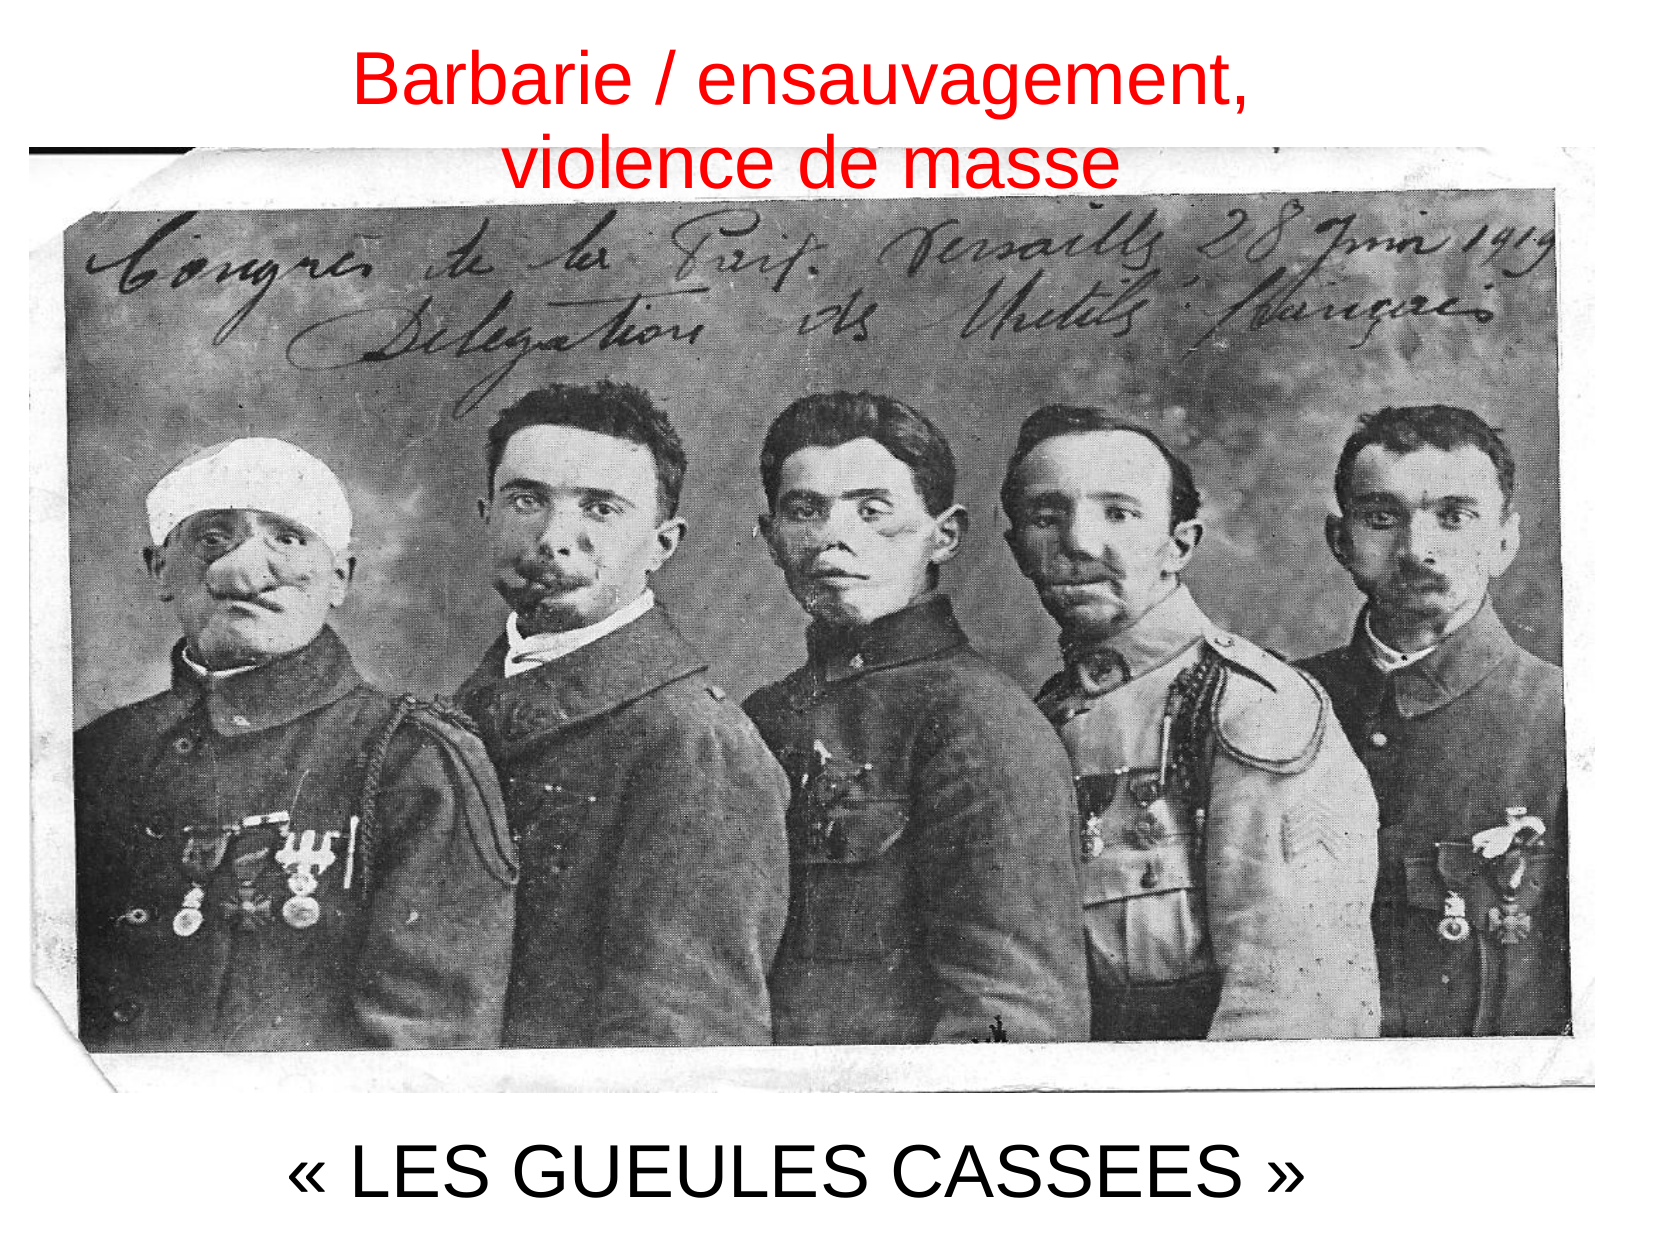

Barbarie / ensauvagement,
violence de masse
« LES GUEULES CASSEES »